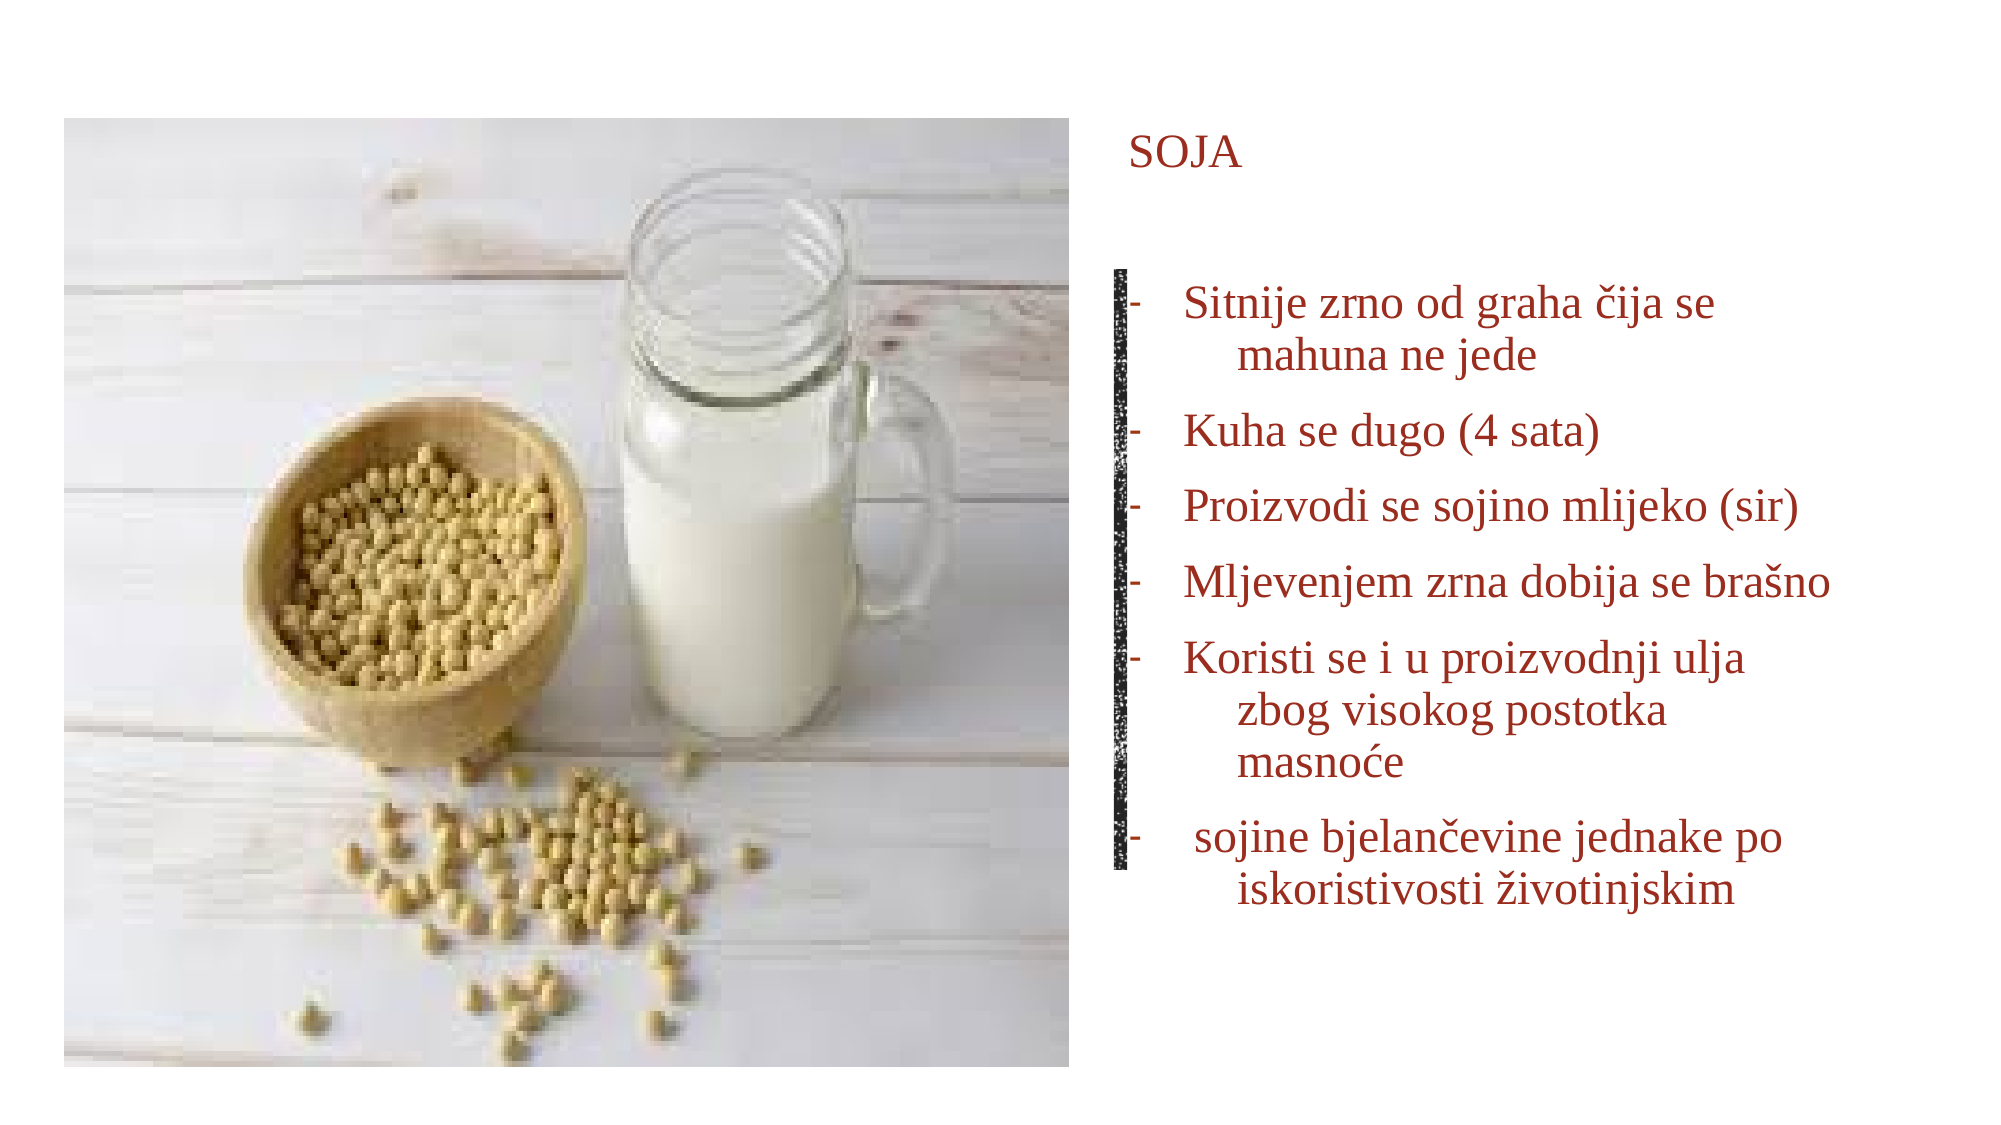

# SOJA
Sitnije zrno od graha čija se mahuna ne jede
Kuha se dugo (4 sata)
Proizvodi se sojino mlijeko (sir)
Mljevenjem zrna dobija se brašno
Koristi se i u proizvodnji ulja zbog visokog postotka masnoće
 sojine bjelančevine jednake po iskoristivosti životinjskim